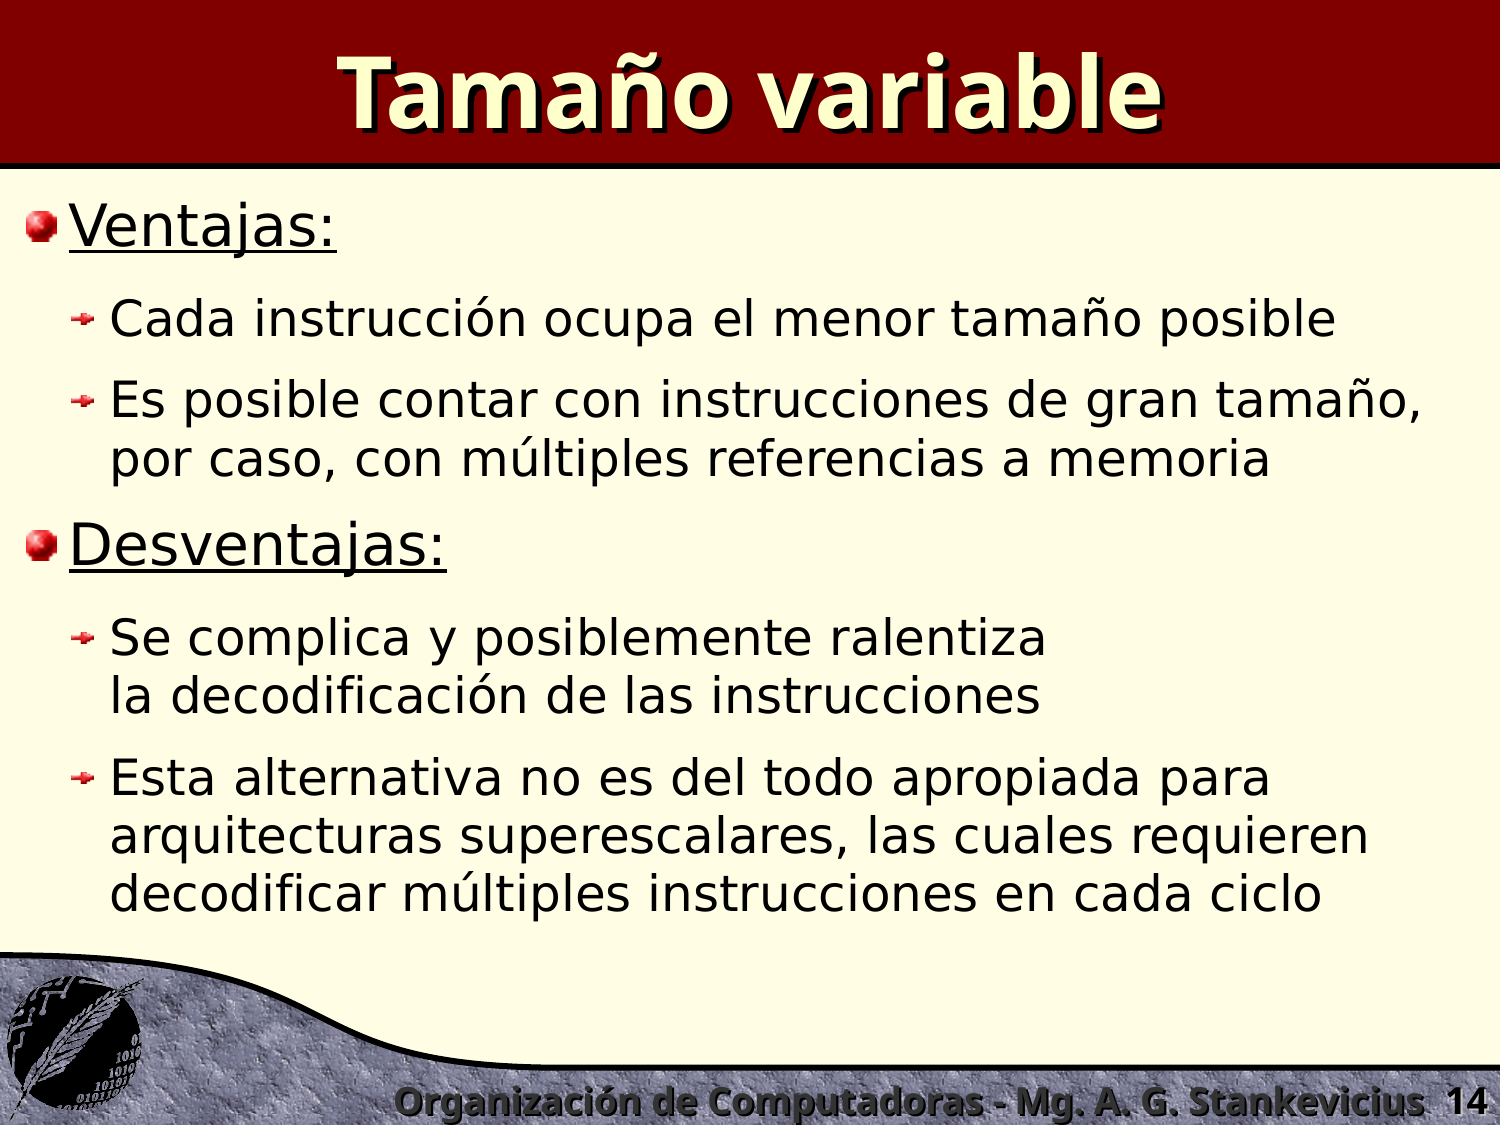

# Tamaño variable
Ventajas:
Cada instrucción ocupa el menor tamaño posible
Es posible contar con instrucciones de gran tamaño, por caso, con múltiples referencias a memoria
Desventajas:
Se complica y posiblemente ralentiza
la decodificación de las instrucciones
Esta alternativa no es del todo apropiada para
arquitecturas superescalares, las cuales requieren decodificar múltiples instrucciones en cada ciclo
14